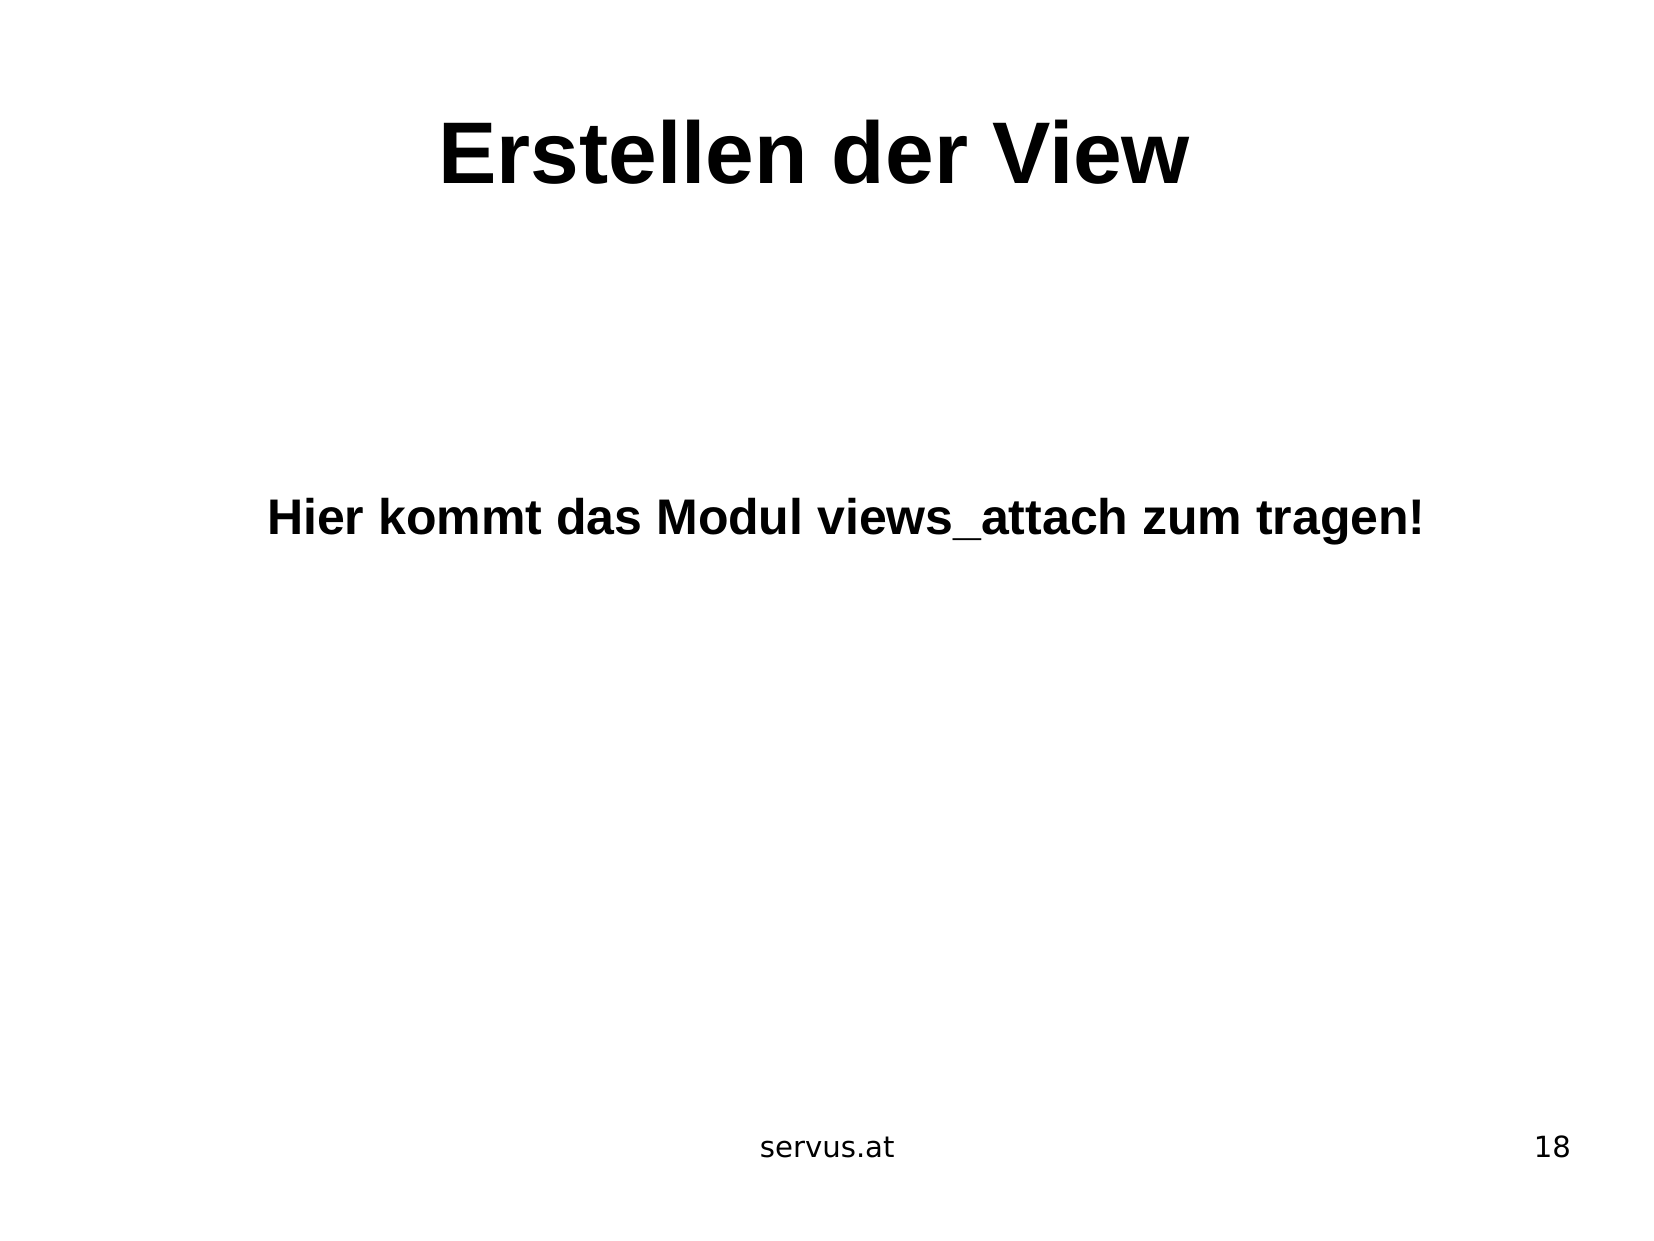

# Erstellen der View
Hier kommt das Modul views_attach zum tragen!
servus.at
18